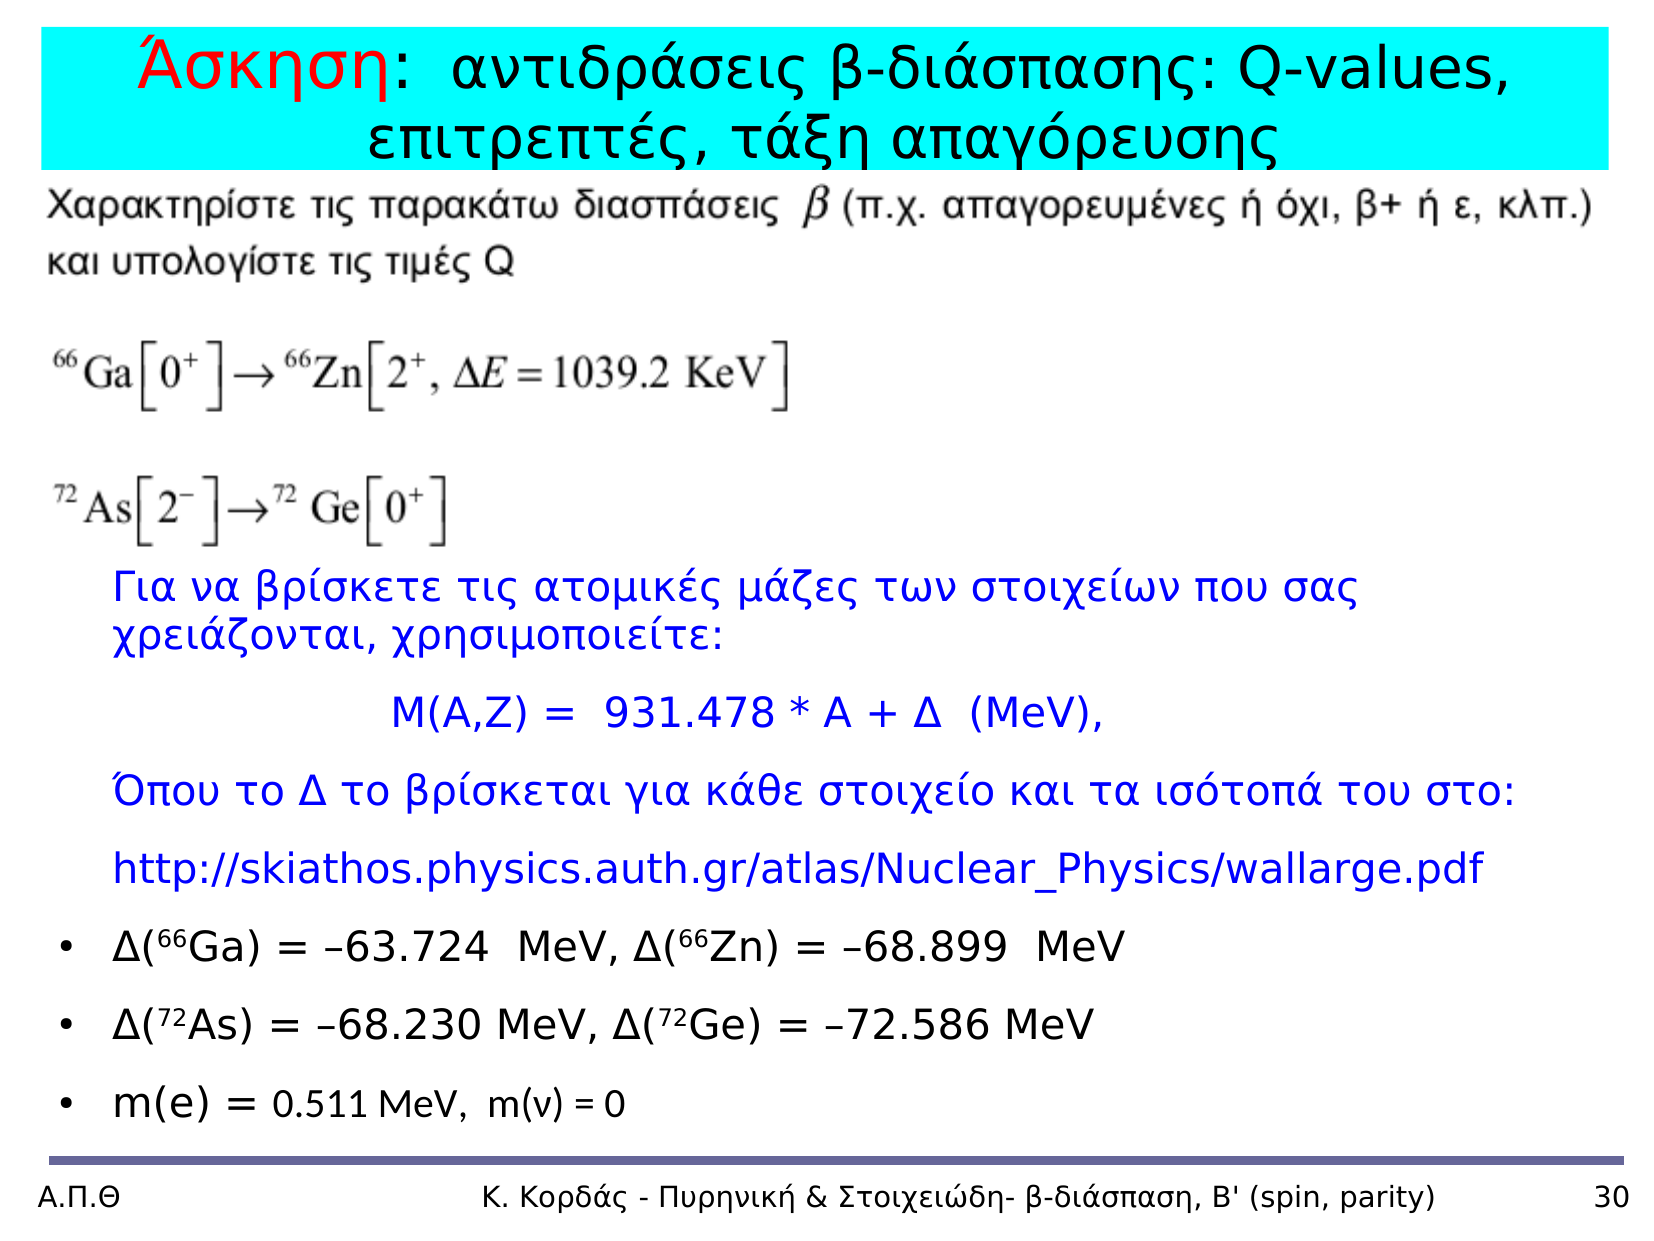

# Άσκηση: αντιδράσεις β-διάσπασης: Q-values, επιτρεπτές, τάξη απαγόρευσης
Για να βρίσκετε τις ατομικές μάζες των στοιχείων που σας χρειάζονται, χρησιμοποιείτε:
 Μ(Α,Ζ) = 931.478 * Α + Δ (MeV),
Όπου το Δ το βρίσκεται για κάθε στοιχείο και τα ισότοπά του στο:
http://skiathos.physics.auth.gr/atlas/Nuclear_Physics/wallarge.pdf
Δ(66Ga) = –63.724 MeV, Δ(66Zn) = –68.899 MeV
Δ(72As) = –68.230 MeV, Δ(72Ge) = –72.586 MeV
m(e) = 0.511 ΜeV, m(ν) = 0
Α.Π.Θ
Κ. Κορδάς - Πυρηνική & Στοιχειώδη- β-διάσπαση, B' (spin, parity)
30